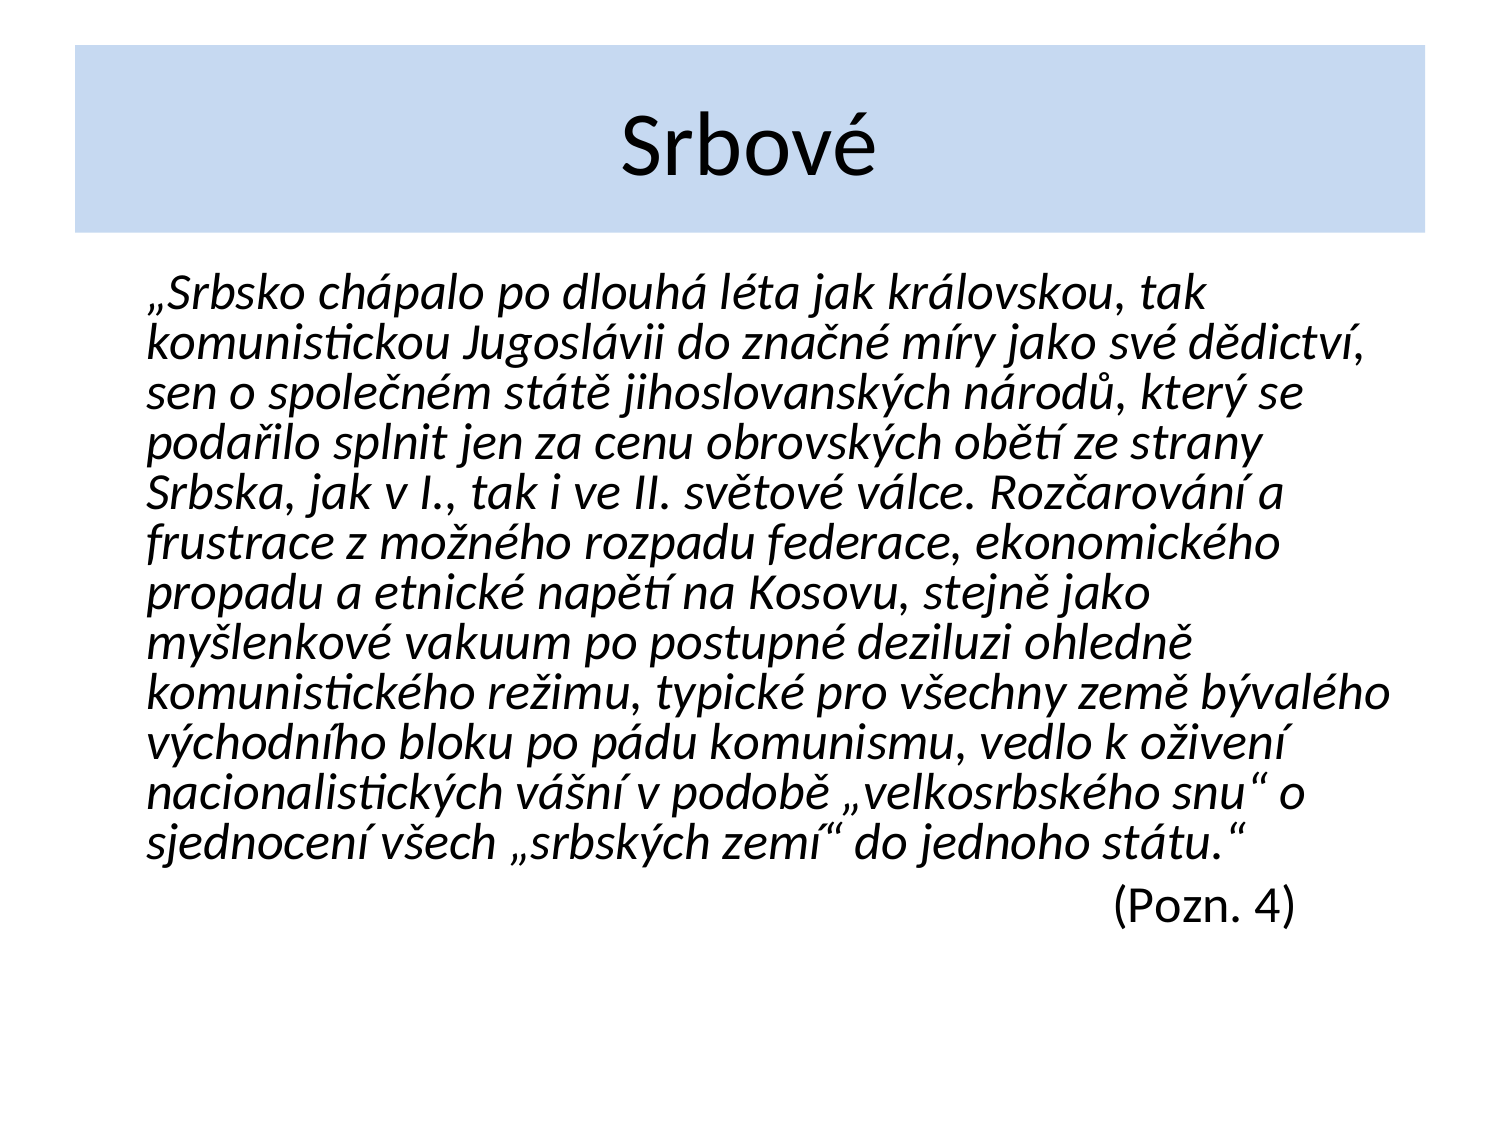

# Srbové
	„Srbsko chápalo po dlouhá léta jak královskou, tak komunistickou Jugoslávii do značné míry jako své dědictví, sen o společném státě jihoslovanských národů, který se podařilo splnit jen za cenu obrovských obětí ze strany Srbska, jak v I., tak i ve II. světové válce. Rozčarování a frustrace z možného rozpadu federace, ekonomického propadu a etnické napětí na Kosovu, stejně jako myšlenkové vakuum po postupné deziluzi ohledně komunistického režimu, typické pro všechny země bývalého východního bloku po pádu komunismu, vedlo k oživení nacionalistických vášní v podobě „velkosrbského snu“ o sjednocení všech „srbských zemí“ do jednoho státu.“
 (Pozn. 4)